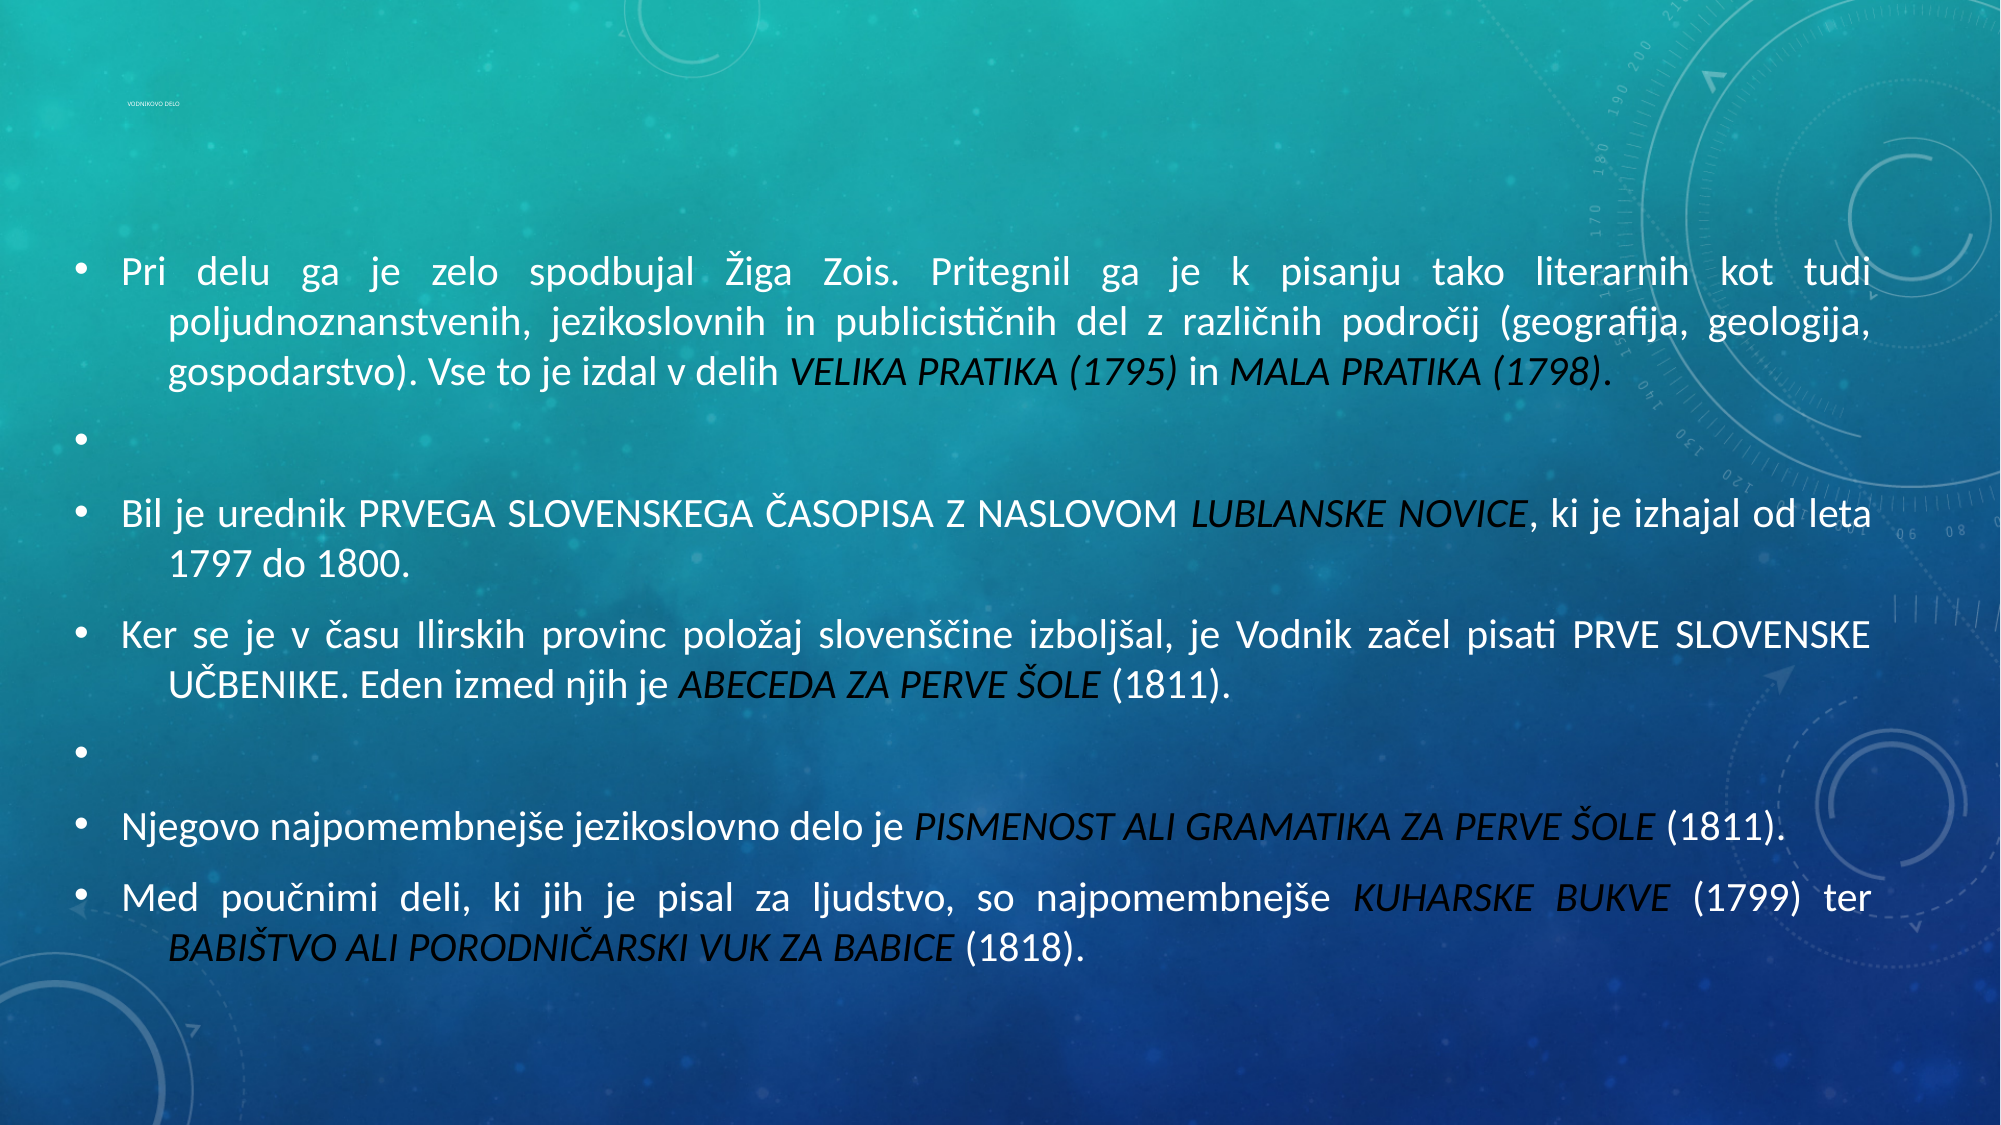

Pri delu ga je zelo spodbujal Žiga Zois. Pritegnil ga je k pisanju tako literarnih kot tudi poljudnoznanstvenih, jezikoslovnih in publicističnih del z različnih področij (geografija, geologija, gospodarstvo). Vse to je izdal v delih VELIKA PRATIKA (1795) in MALA PRATIKA (1798).
Bil je urednik PRVEGA SLOVENSKEGA ČASOPISA Z NASLOVOM LUBLANSKE NOVICE, ki je izhajal od leta 1797 do 1800.
Ker se je v času Ilirskih provinc položaj slovenščine izboljšal, je Vodnik začel pisati PRVE SLOVENSKE UČBENIKE. Eden izmed njih je ABECEDA ZA PERVE ŠOLE (1811).
Njegovo najpomembnejše jezikoslovno delo je PISMENOST ALI GRAMATIKA ZA PERVE ŠOLE (1811).
Med poučnimi deli, ki jih je pisal za ljudstvo, so najpomembnejše KUHARSKE BUKVE (1799) ter BABIŠTVO ALI PORODNIČARSKI VUK ZA BABICE (1818).
# VODNIKOVO DELO